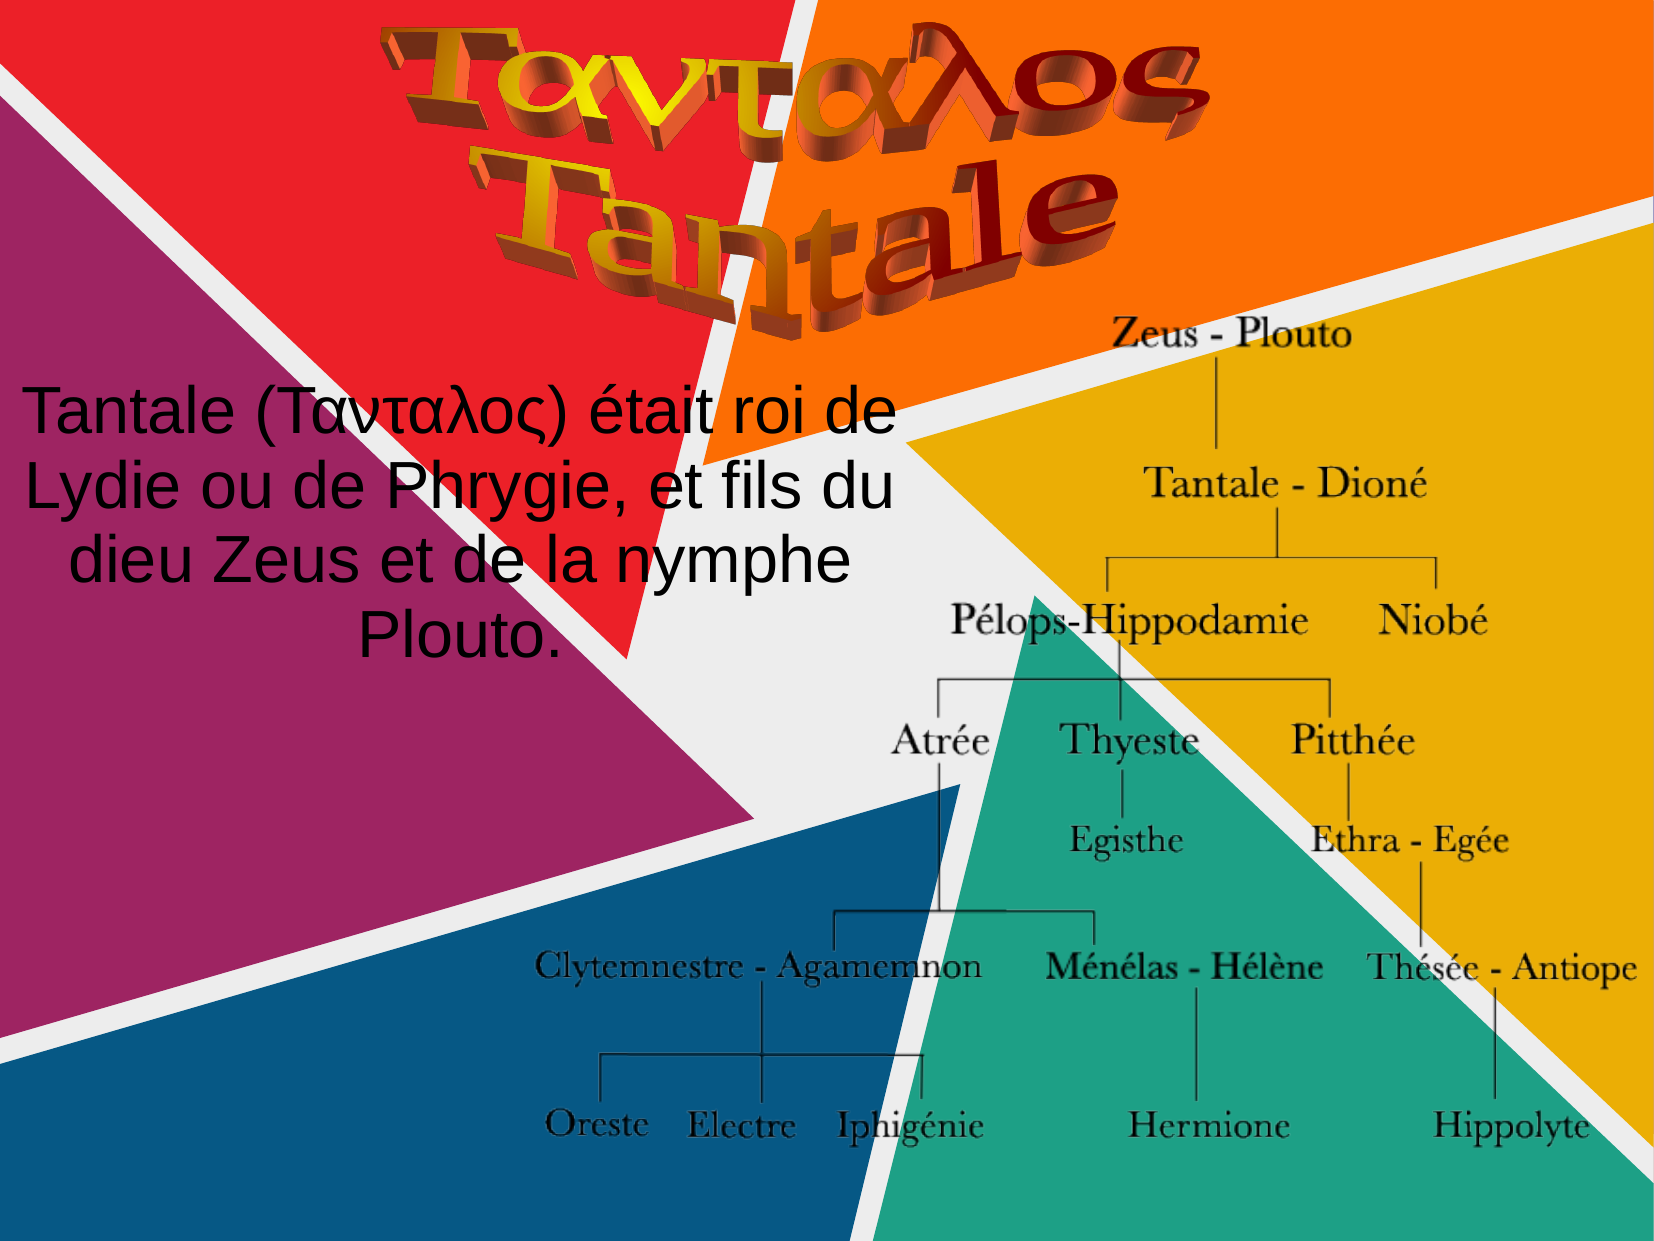

Τανταλος
Tantale
# Tantale (Τανταλος) était roi de Lydie ou de Phrygie, et fils du dieu Zeus et de la nymphe Plouto.